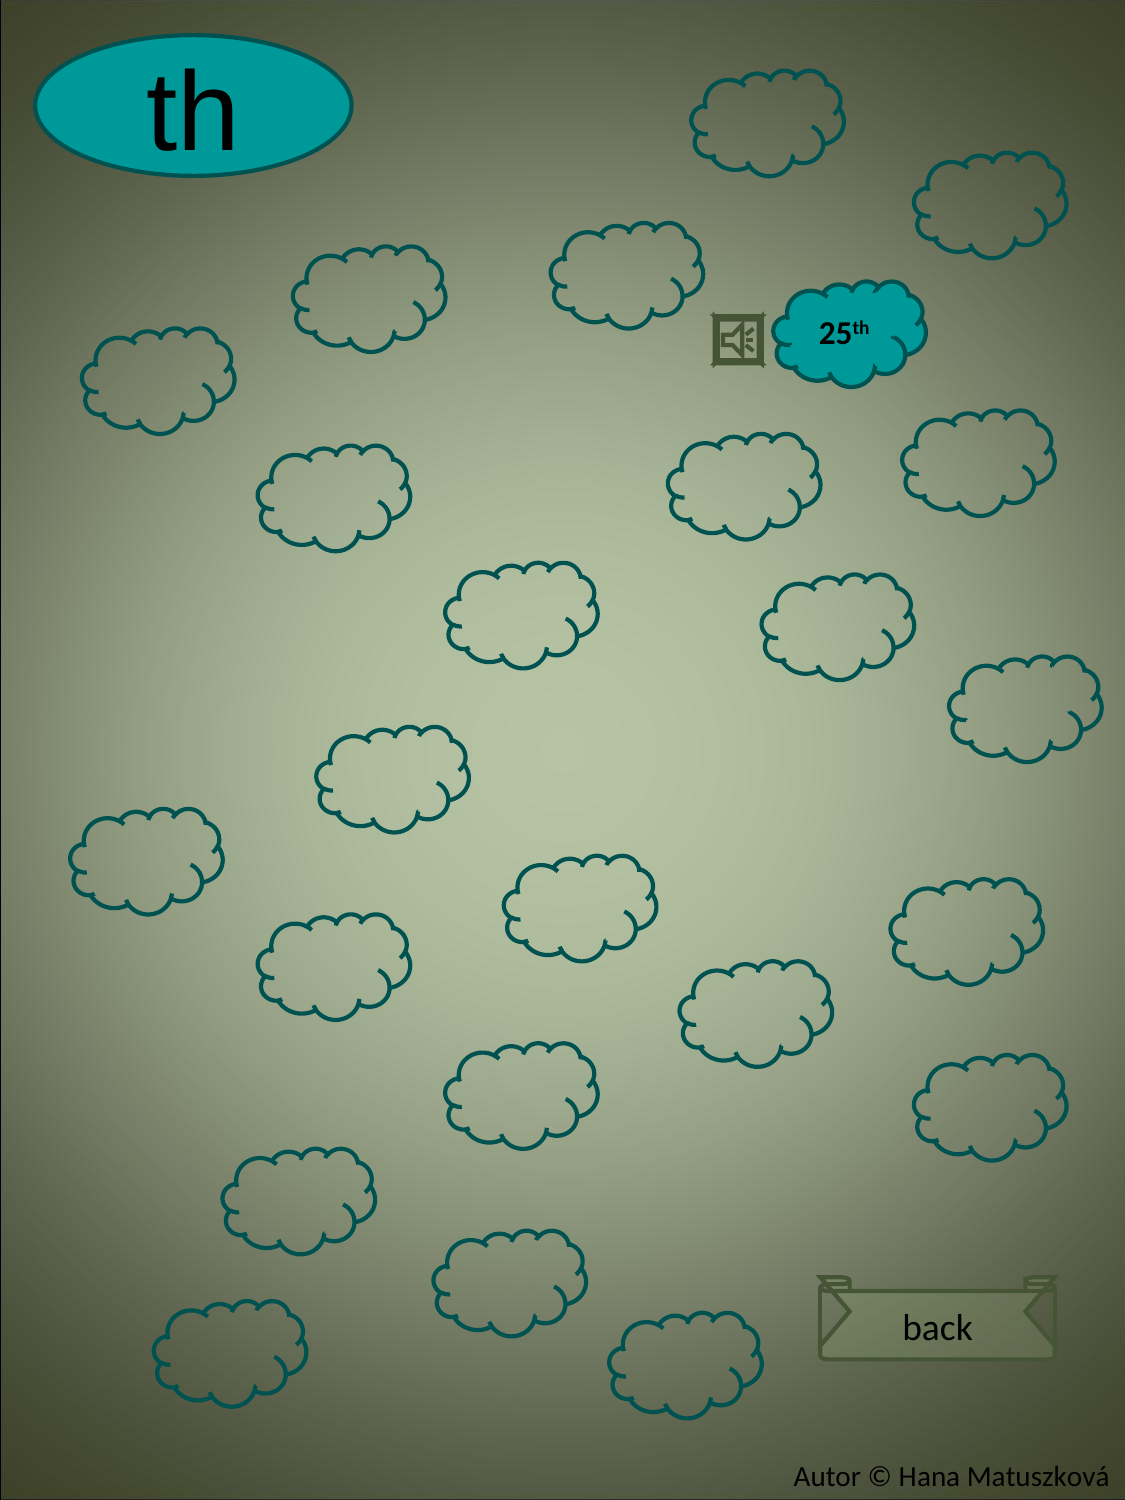

th
25th
back
Autor © Hana Matuszková